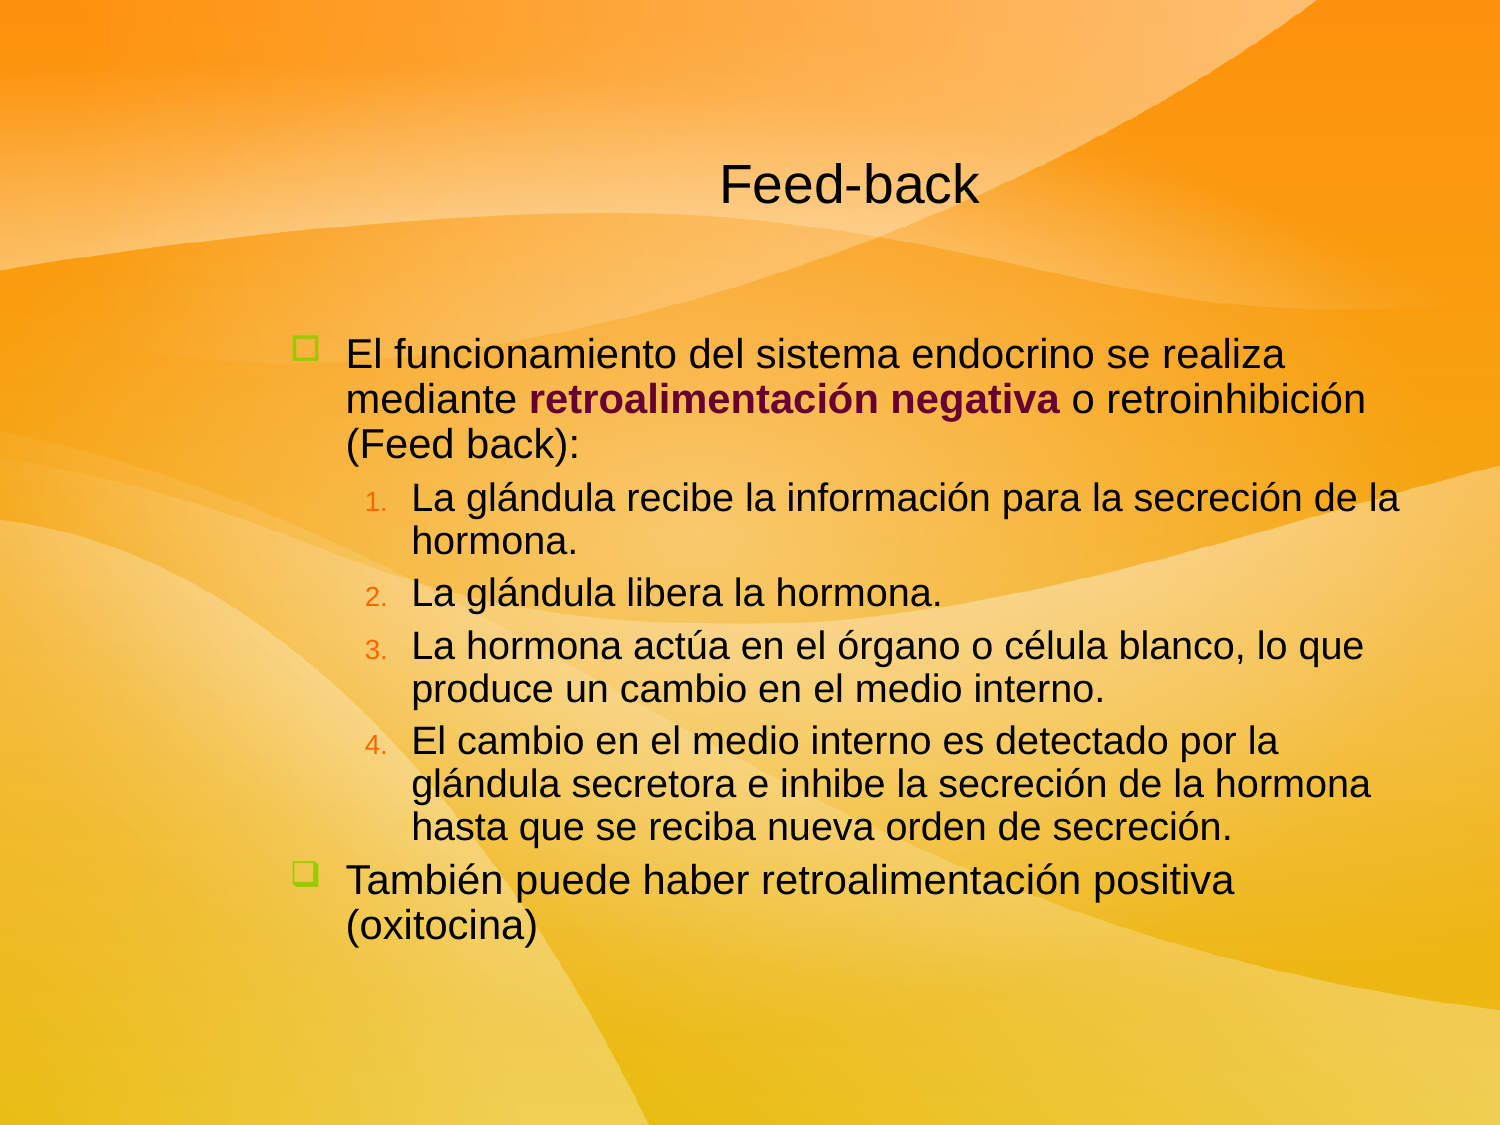

# Feed-back
El funcionamiento del sistema endocrino se realiza mediante retroalimentación negativa o retroinhibición (Feed back):
La glándula recibe la información para la secreción de la hormona.
La glándula libera la hormona.
La hormona actúa en el órgano o célula blanco, lo que produce un cambio en el medio interno.
El cambio en el medio interno es detectado por la glándula secretora e inhibe la secreción de la hormona hasta que se reciba nueva orden de secreción.
También puede haber retroalimentación positiva (oxitocina)